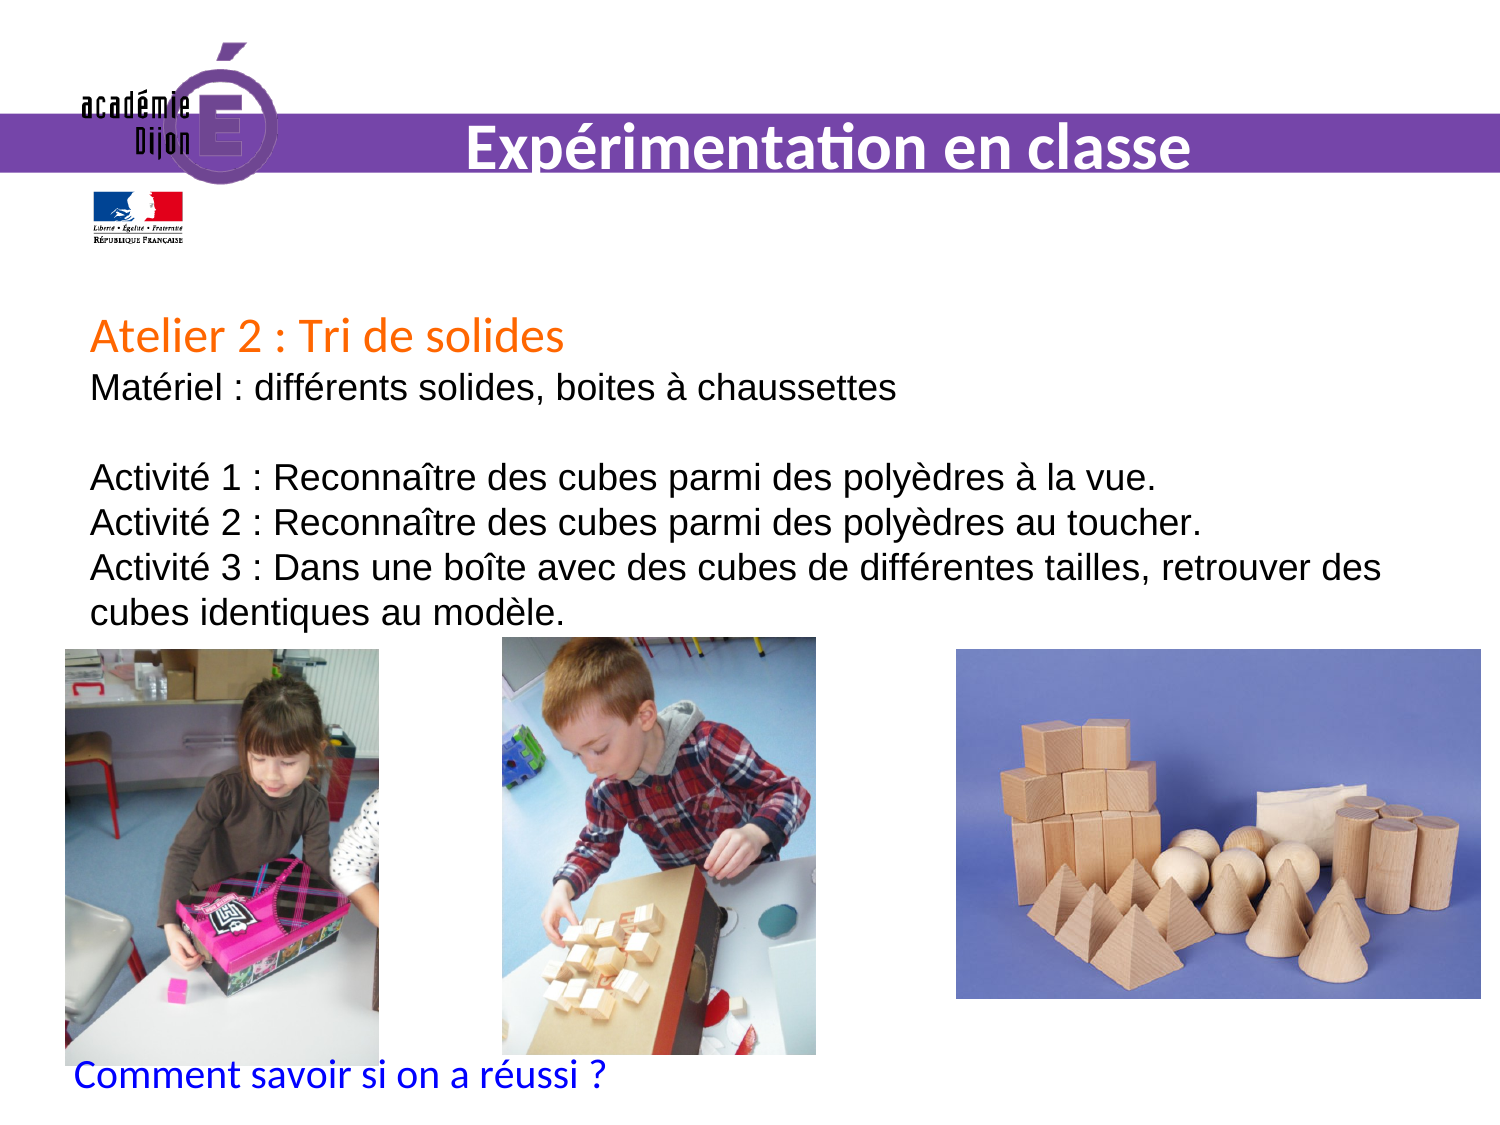

Expérimentation en classe
Atelier 2 : Tri de solides
Matériel : différents solides, boites à chaussettes
Activité 1 : Reconnaître des cubes parmi des polyèdres à la vue.
Activité 2 : Reconnaître des cubes parmi des polyèdres au toucher.
Activité 3 : Dans une boîte avec des cubes de différentes tailles, retrouver des cubes identiques au modèle.
Comment savoir si on a réussi ?